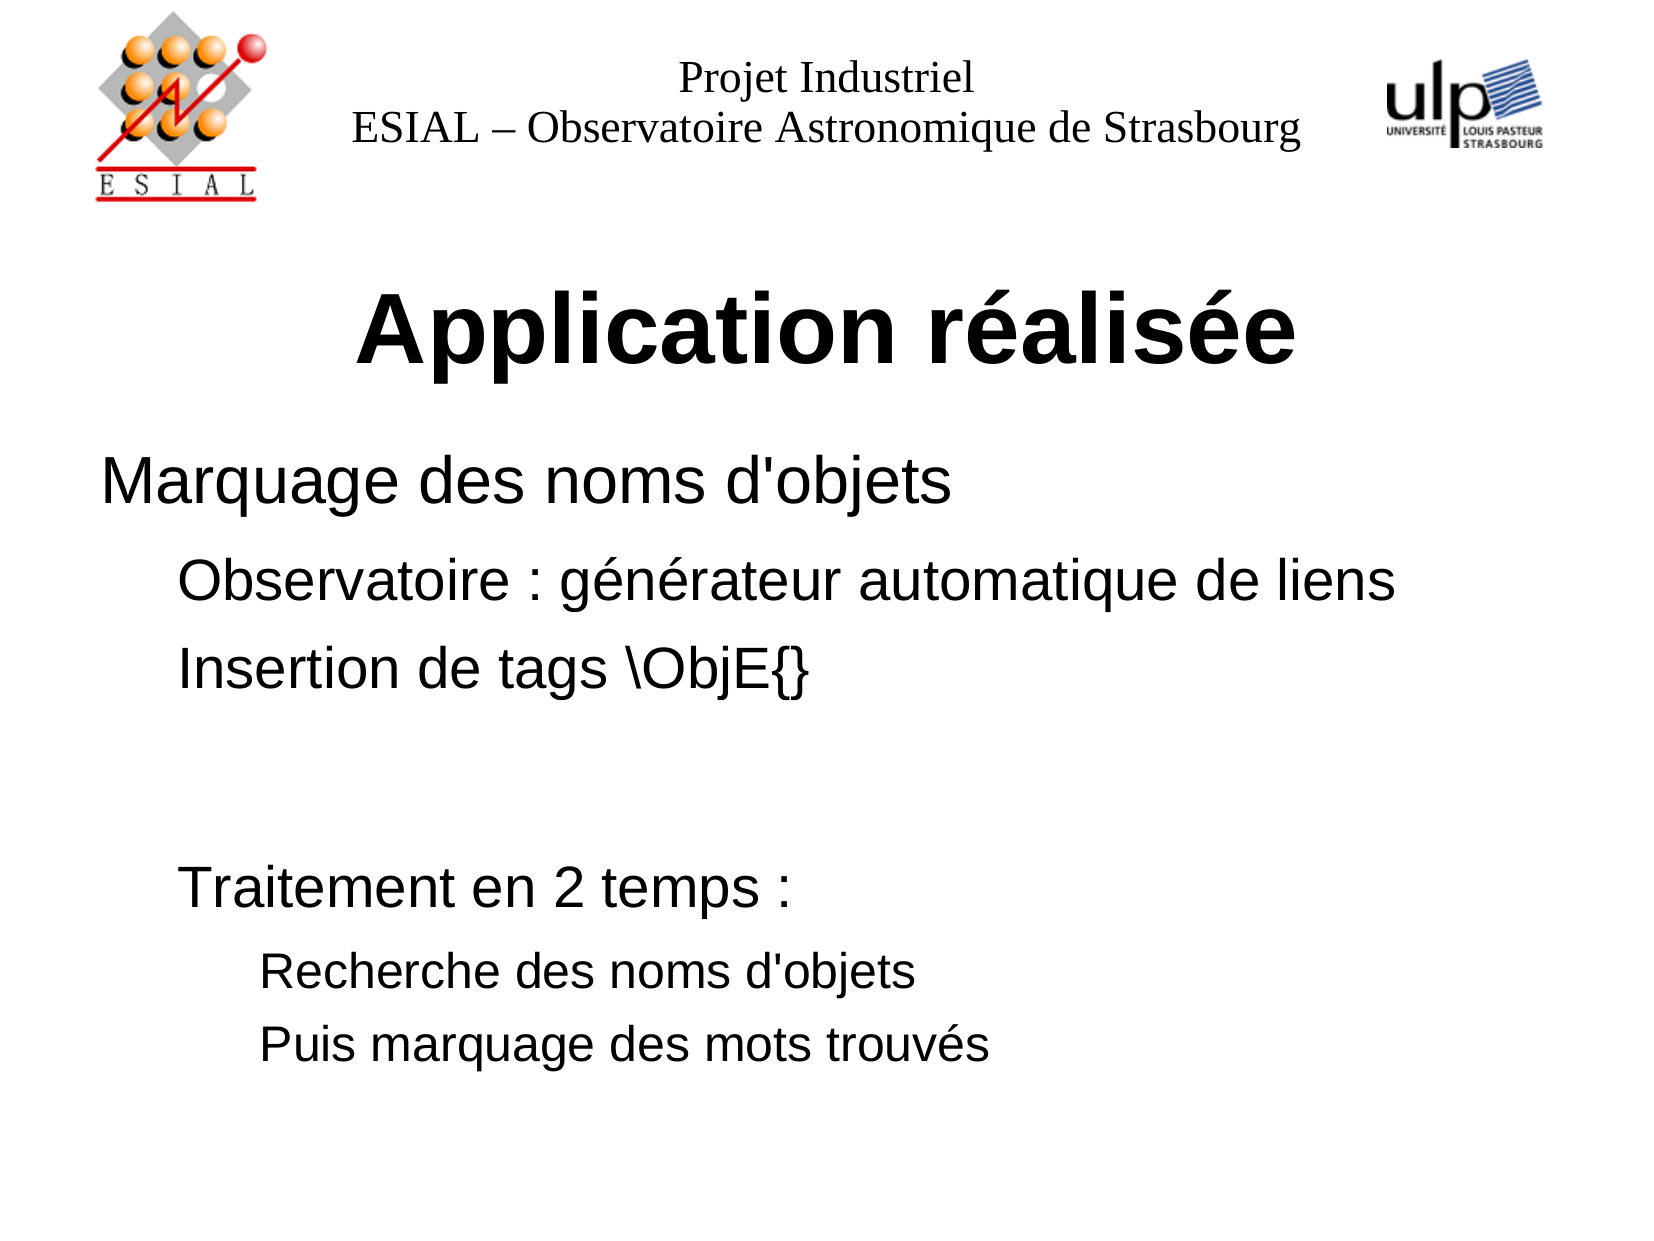

# Projet Industriel ESIAL – Observatoire Astronomique de Strasbourg
Application réalisée
Marquage des noms d'objets
Observatoire : générateur automatique de liens
Insertion de tags \ObjE{}
Traitement en 2 temps :
Recherche des noms d'objets
Puis marquage des mots trouvés